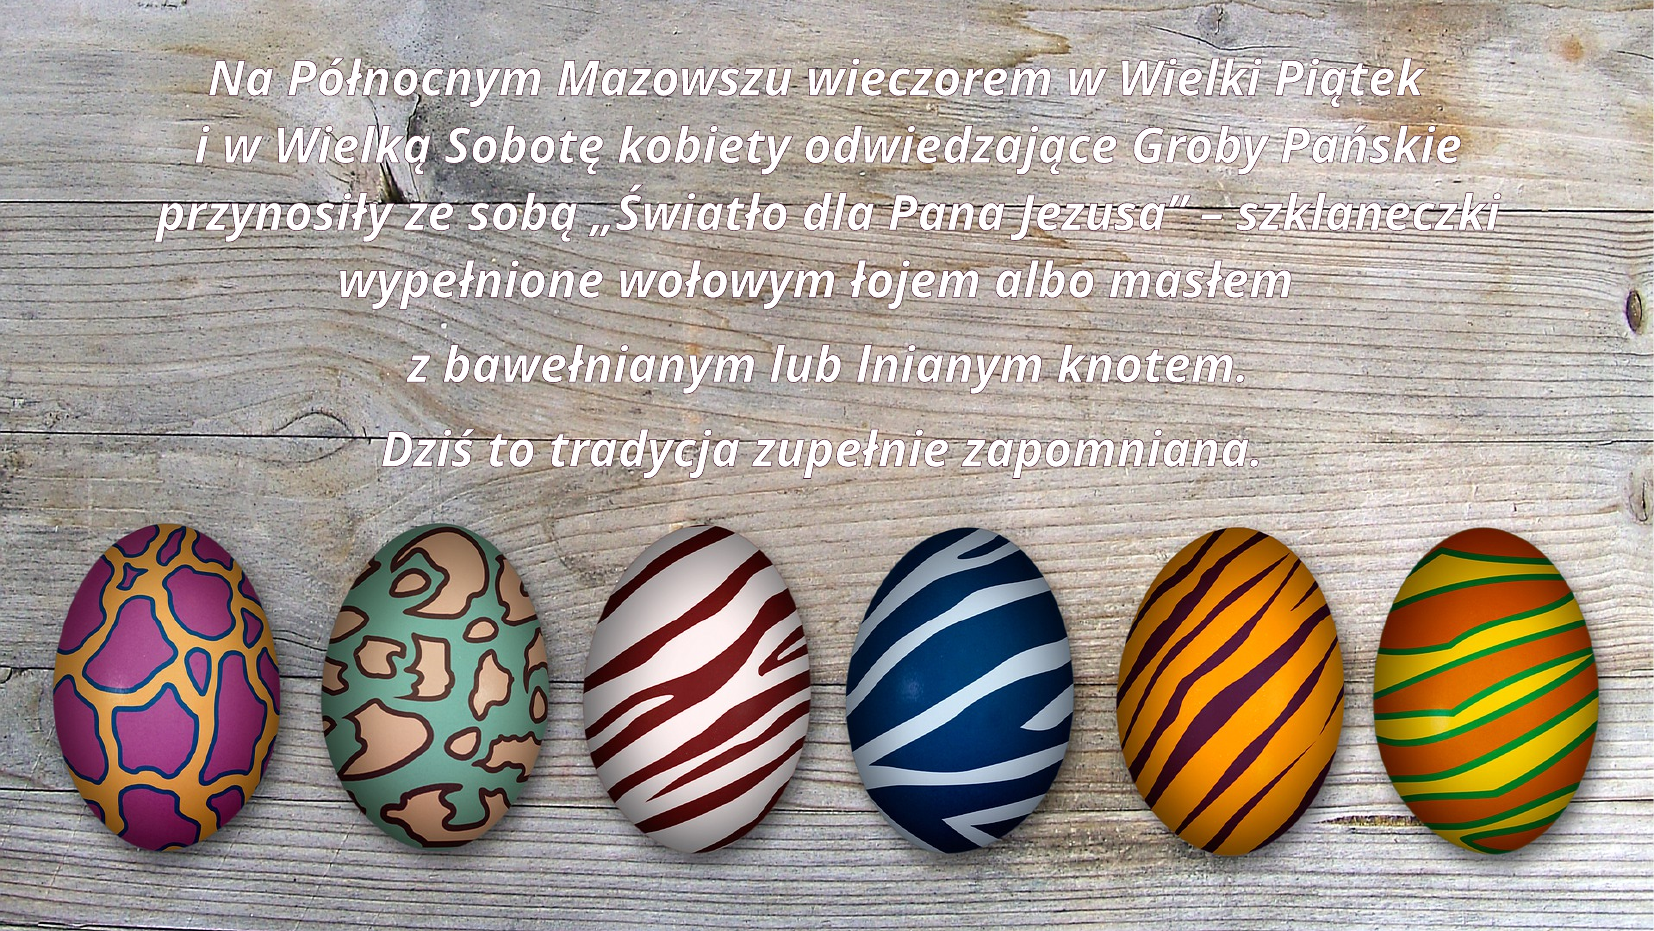

# Na Północnym Mazowszu wieczorem w Wielki Piątek i w Wielką Sobotę kobiety odwiedzające Groby Pańskie przynosiły ze sobą „Światło dla Pana Jezusa” – szklaneczki wypełnione wołowym łojem albo masłem
 z bawełnianym lub lnianym knotem.
Dziś to tradycja zupełnie zapomniana.